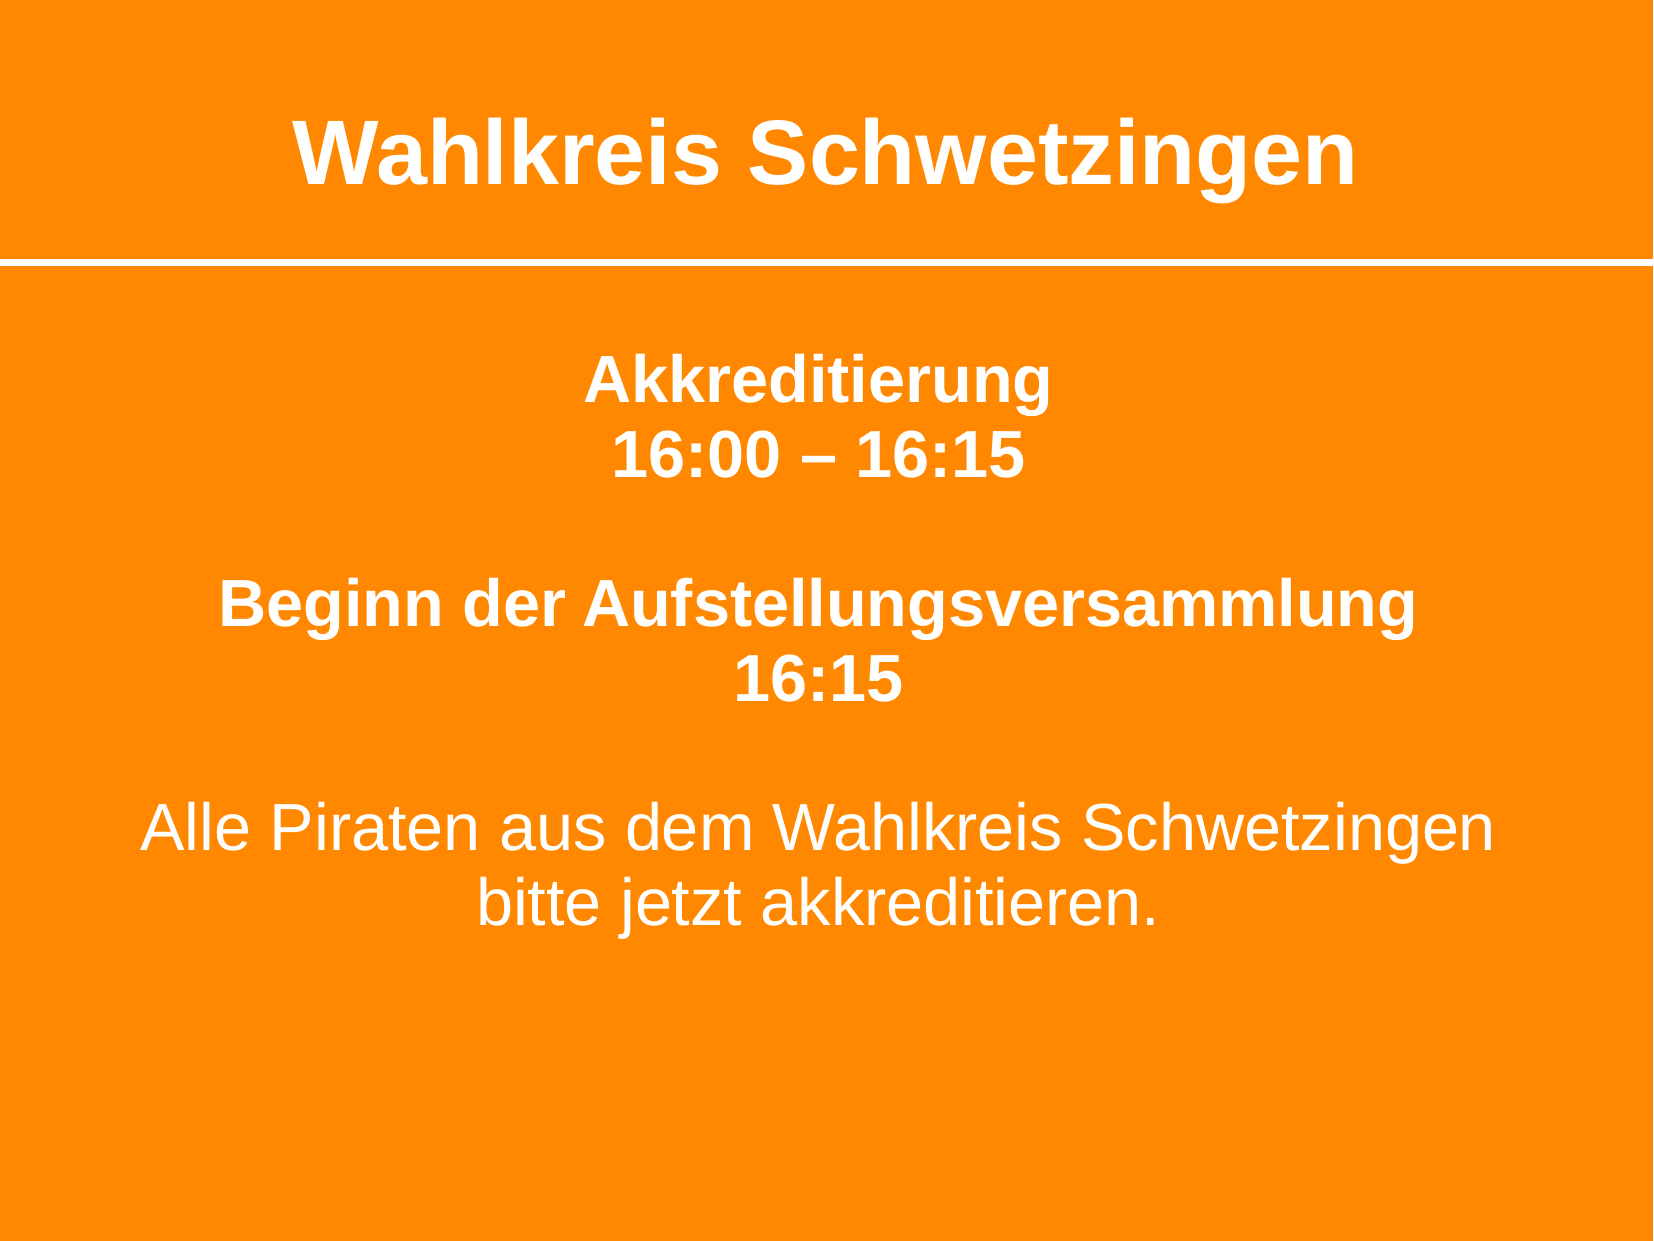

# Wahlkreis Schwetzingen
Akkreditierung
16:00 – 16:15
Beginn der Aufstellungsversammlung
16:15
Alle Piraten aus dem Wahlkreis Schwetzingen bitte jetzt akkreditieren.